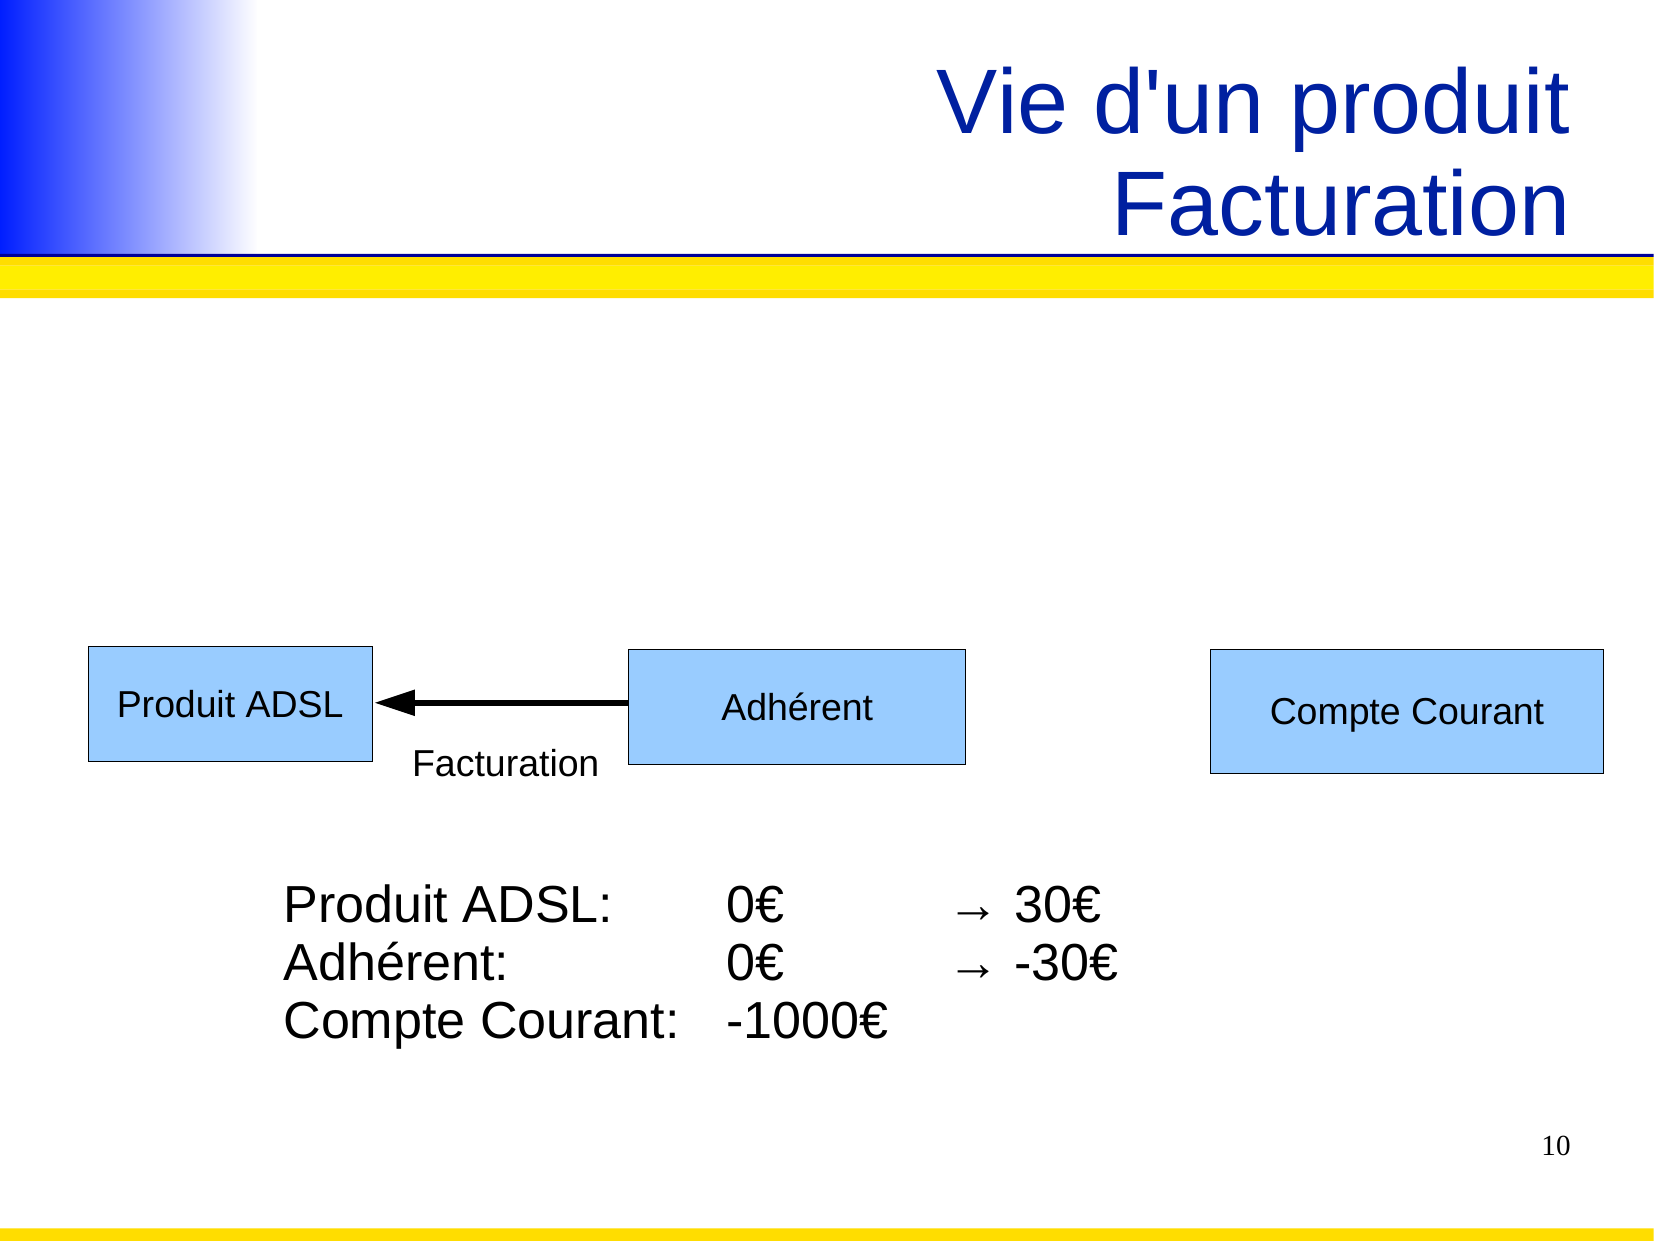

# Vie d'un produit Facturation
Produit ADSL
Adhérent
Compte Courant
Facturation
Produit ADSL:		0€			→ 30€
Adhérent:			0€			→ -30€
Compte Courant:	-1000€
10